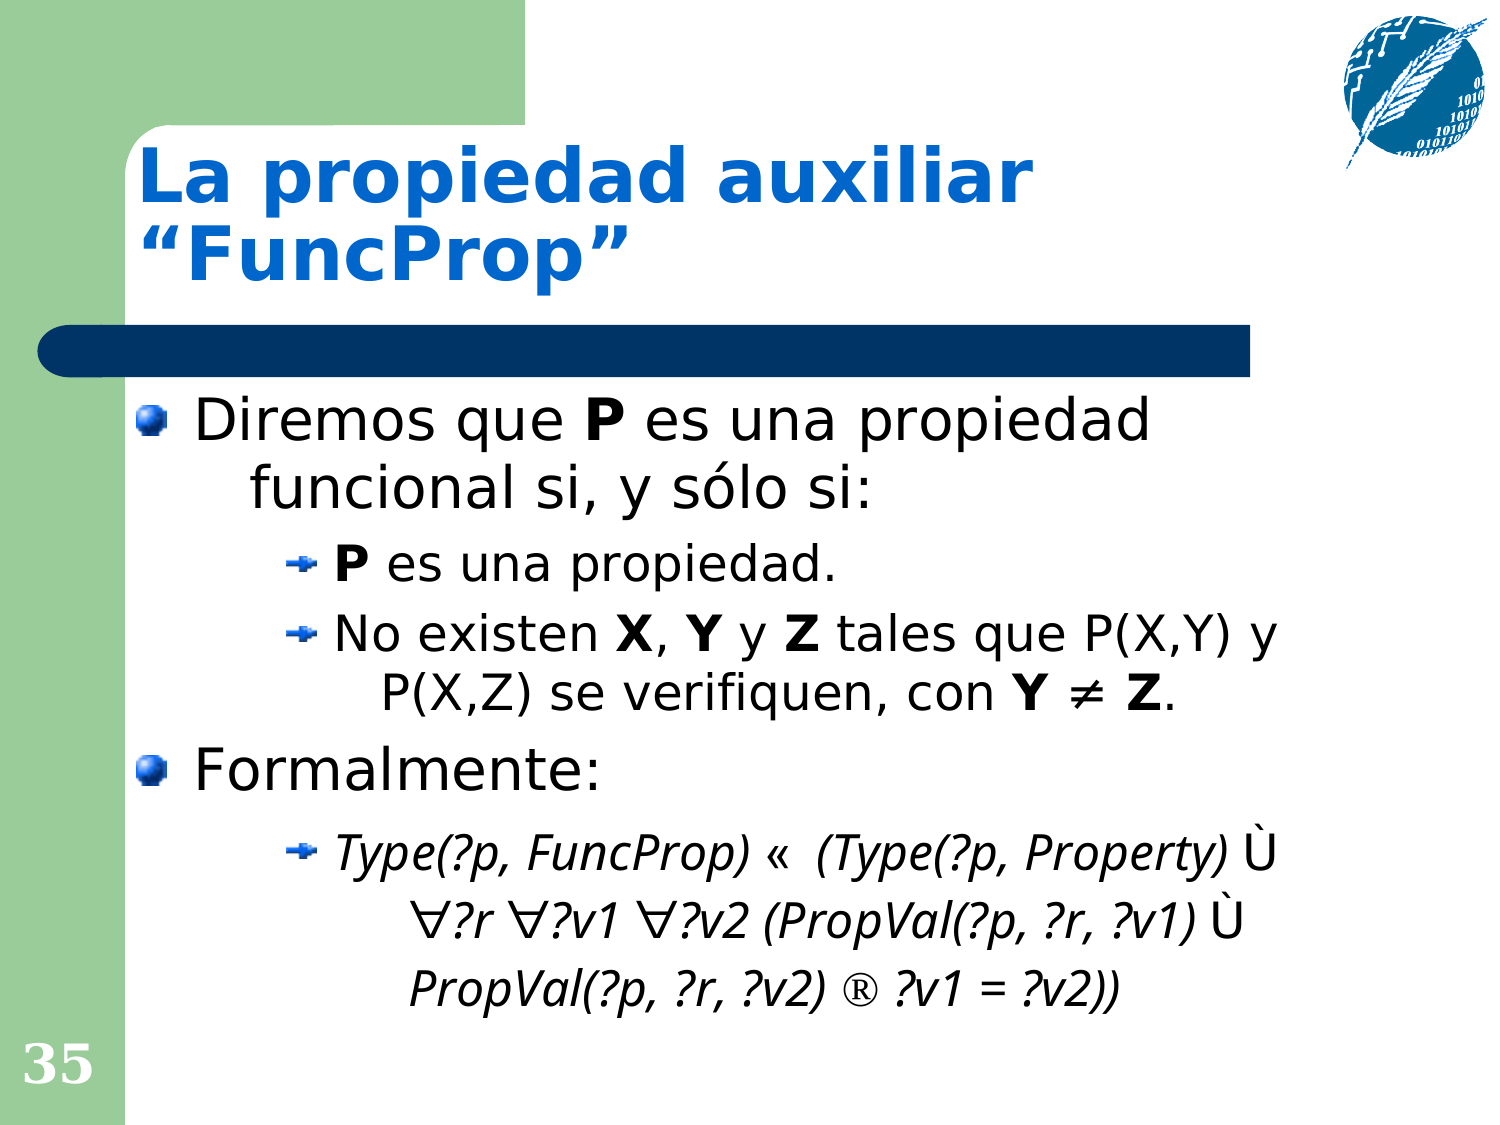

# La propiedad auxiliar “FuncProp”
Diremos que P es una propiedad funcional si, y sólo si:
P es una propiedad.
No existen X, Y y Z tales que P(X,Y) y P(X,Z) se verifiquen, con Y ≠ Z.
Formalmente:
Type(?p, FuncProp) « (Type(?p, Property) Ù
	∀?r ∀?v1 ∀?v2 (PropVal(?p, ?r, ?v1) Ù
	PropVal(?p, ?r, ?v2) ® ?v1 = ?v2))
35